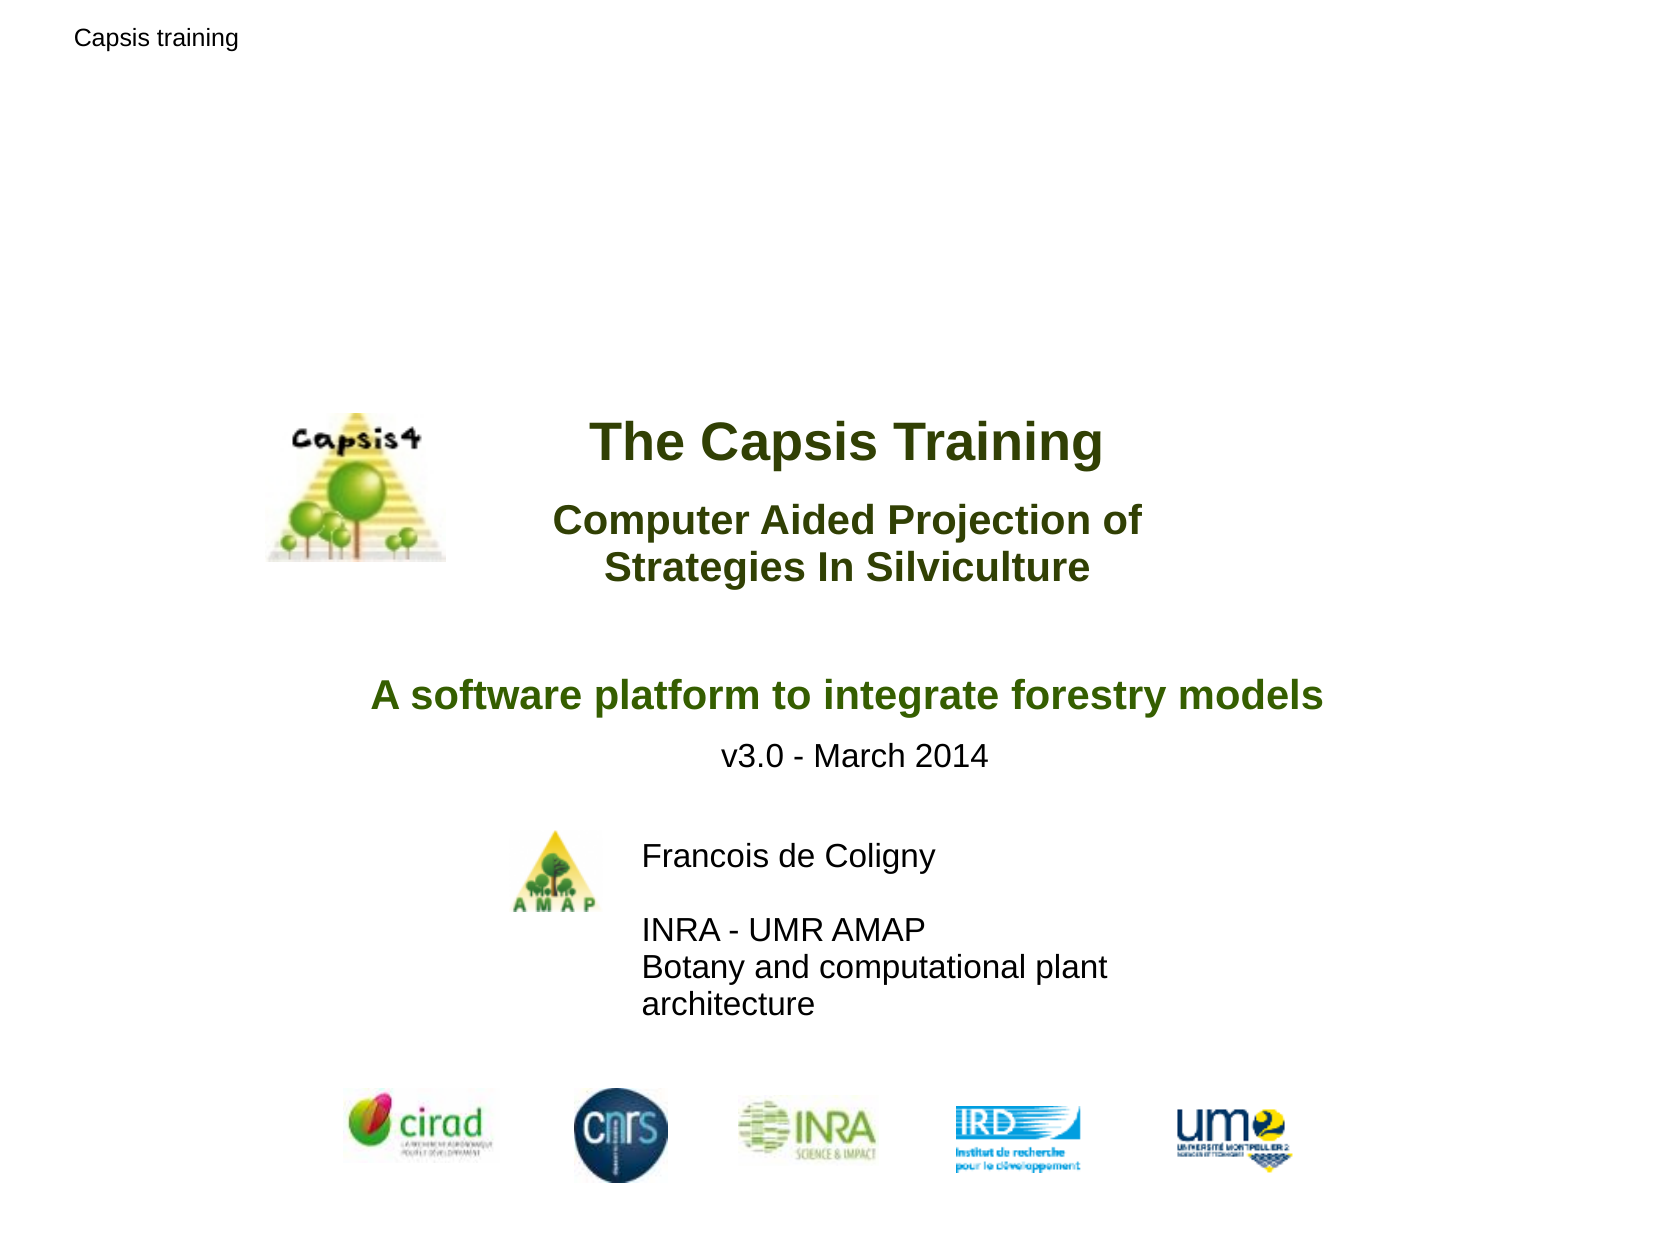

Capsis training
The Capsis Training
Computer Aided Projection of Strategies In Silviculture
A software platform to integrate forestry models
 v3.0 - March 2014
Francois de Coligny
INRA - UMR AMAP
Botany and computational plant architecture